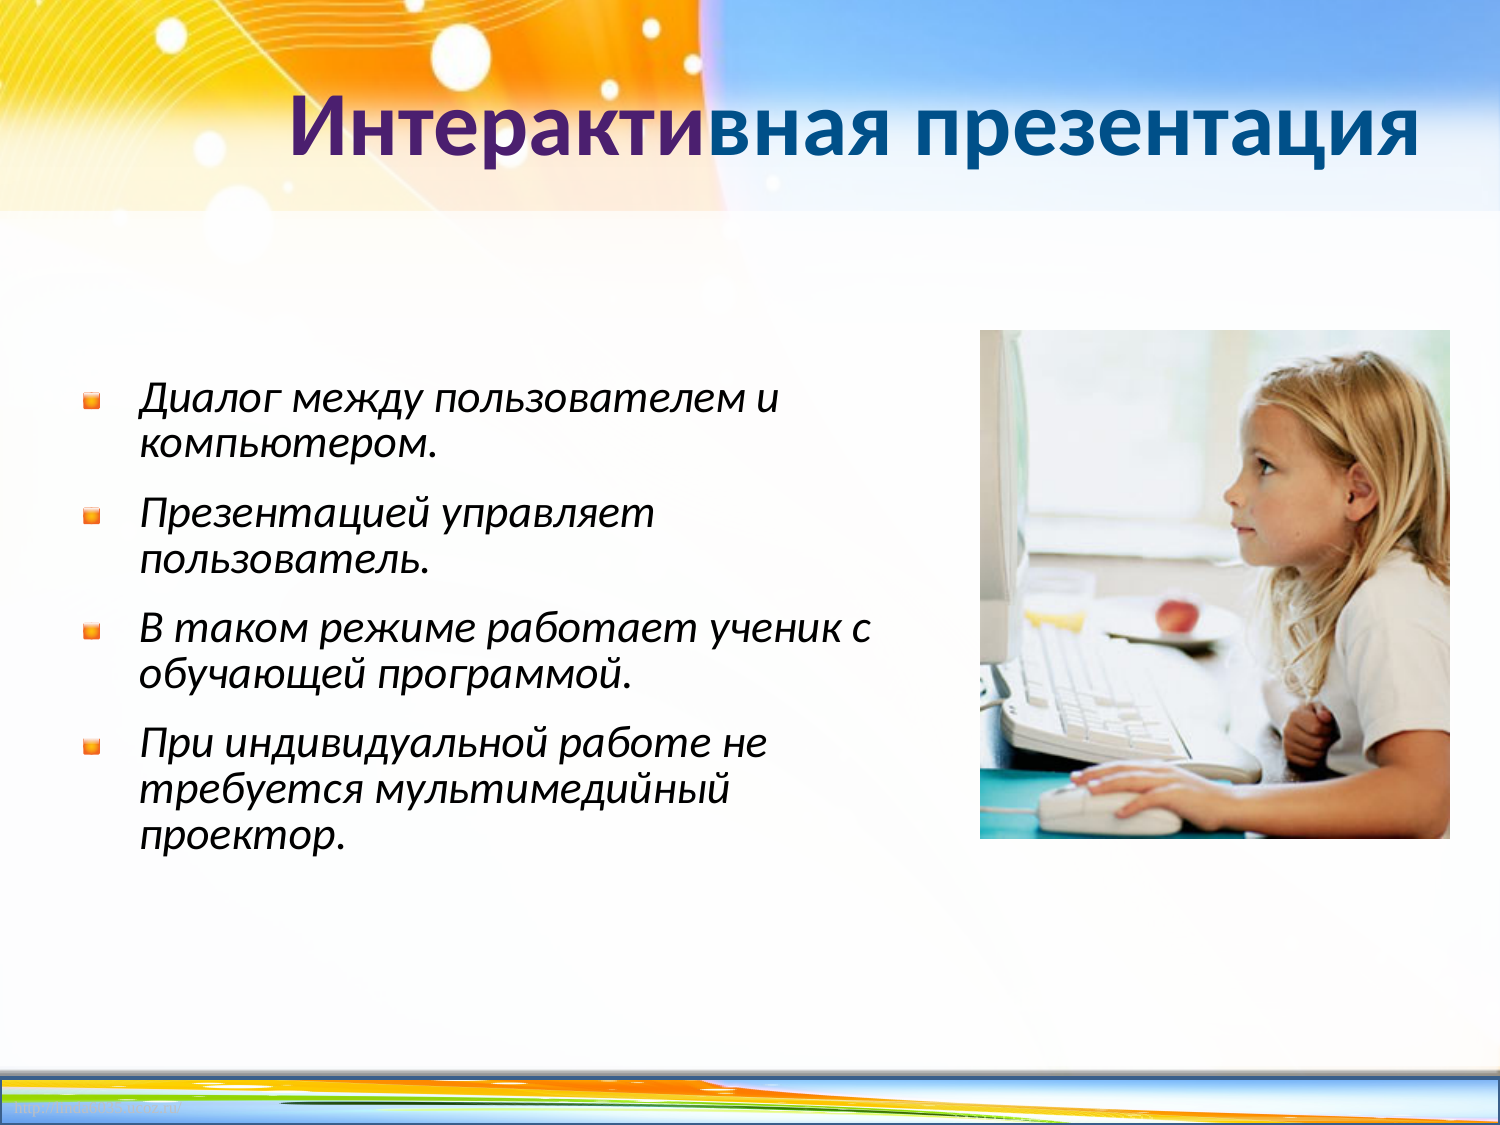

# Интерактивная презентация
Диалог между пользователем и компьютером.
Презентацией управляет пользователь.
В таком режиме работает ученик с обучающей программой.
При индивидуальной работе не требуется мультимедийный проектор.